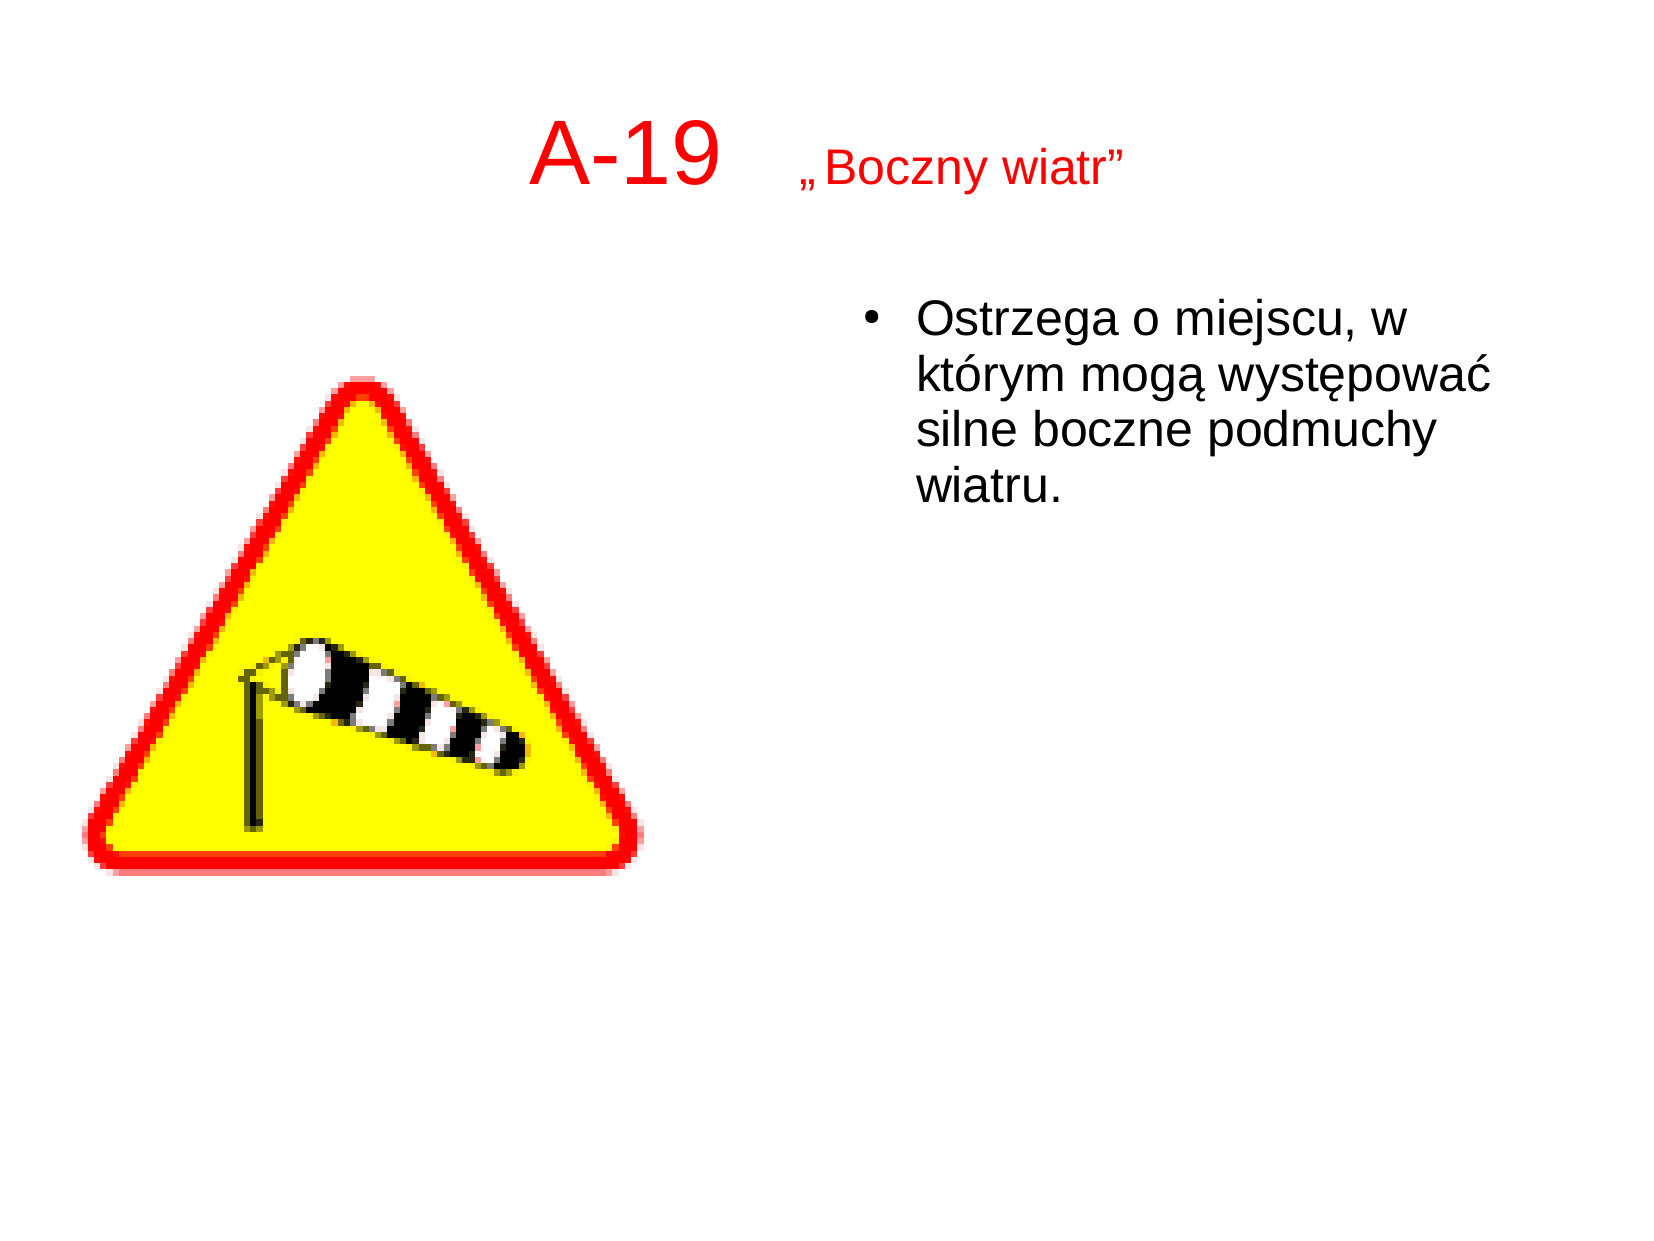

# A-19 „	Boczny wiatr”
Ostrzega o miejscu, w którym mogą występować silne boczne podmuchy wiatru.